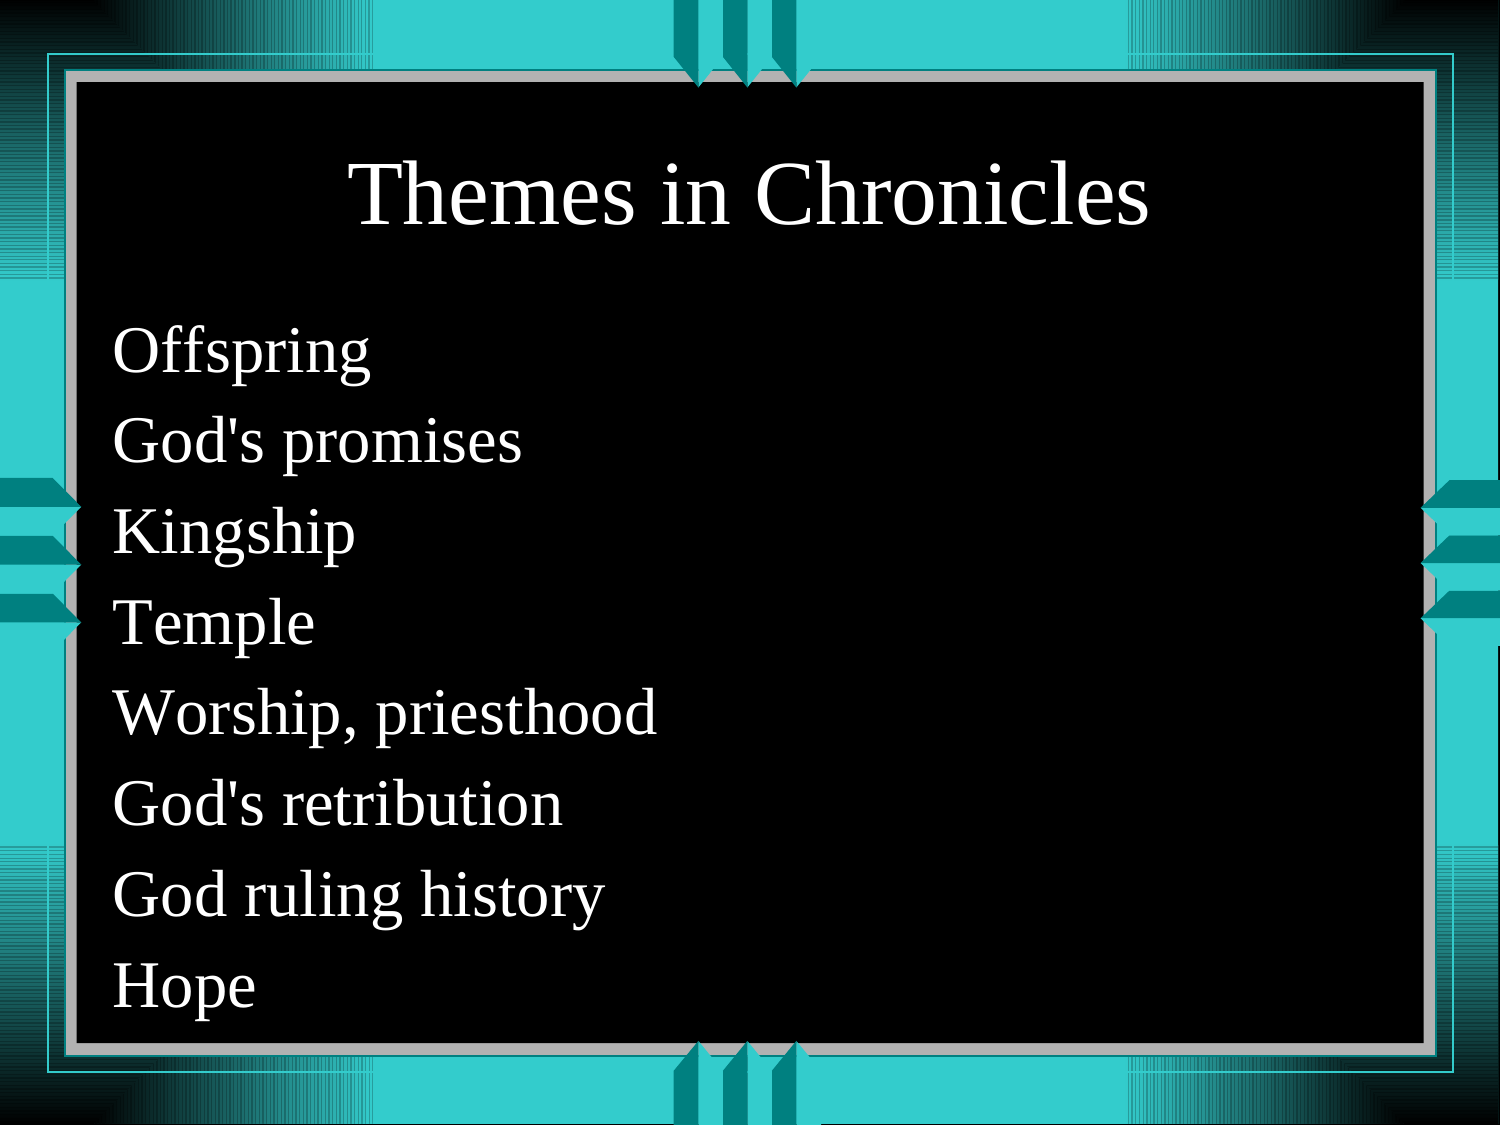

# Themes in Chronicles
Offspring
God's promises
Kingship
Temple
Worship, priesthood
God's retribution
God ruling history
Hope